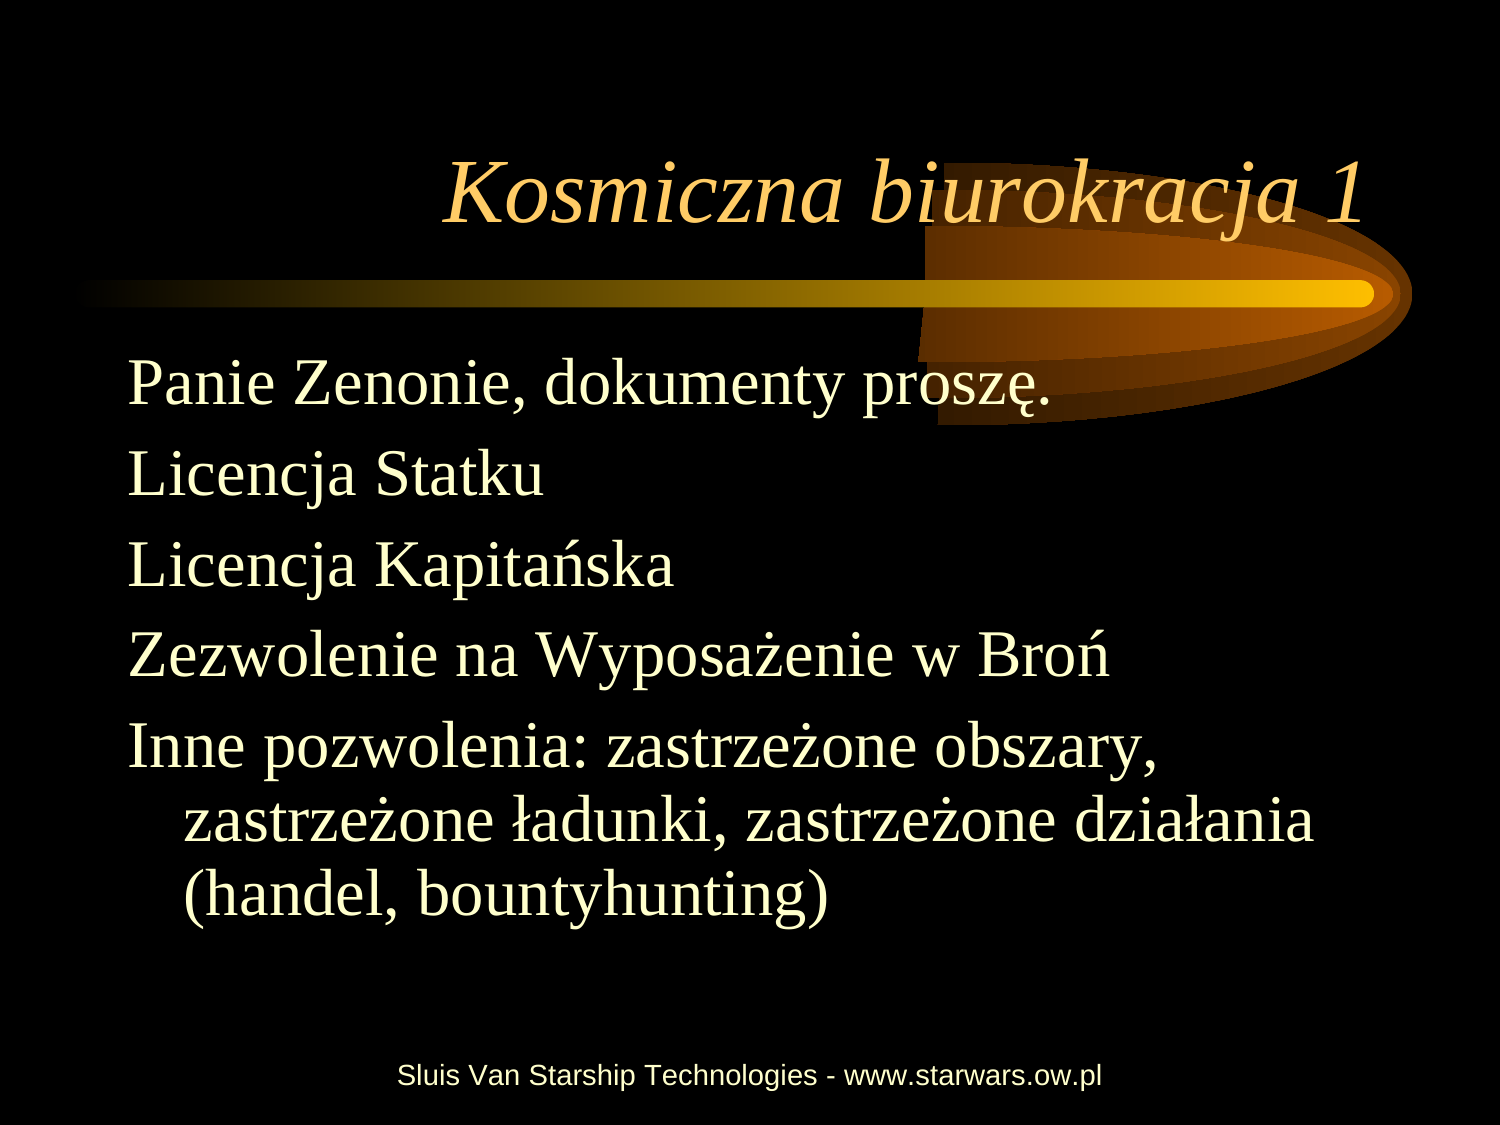

# Kosmiczna biurokracja 1
Panie Zenonie, dokumenty proszę.
Licencja Statku
Licencja Kapitańska
Zezwolenie na Wyposażenie w Broń
Inne pozwolenia: zastrzeżone obszary, zastrzeżone ładunki, zastrzeżone działania (handel, bountyhunting)
Sluis Van Starship Technologies - www.starwars.ow.pl